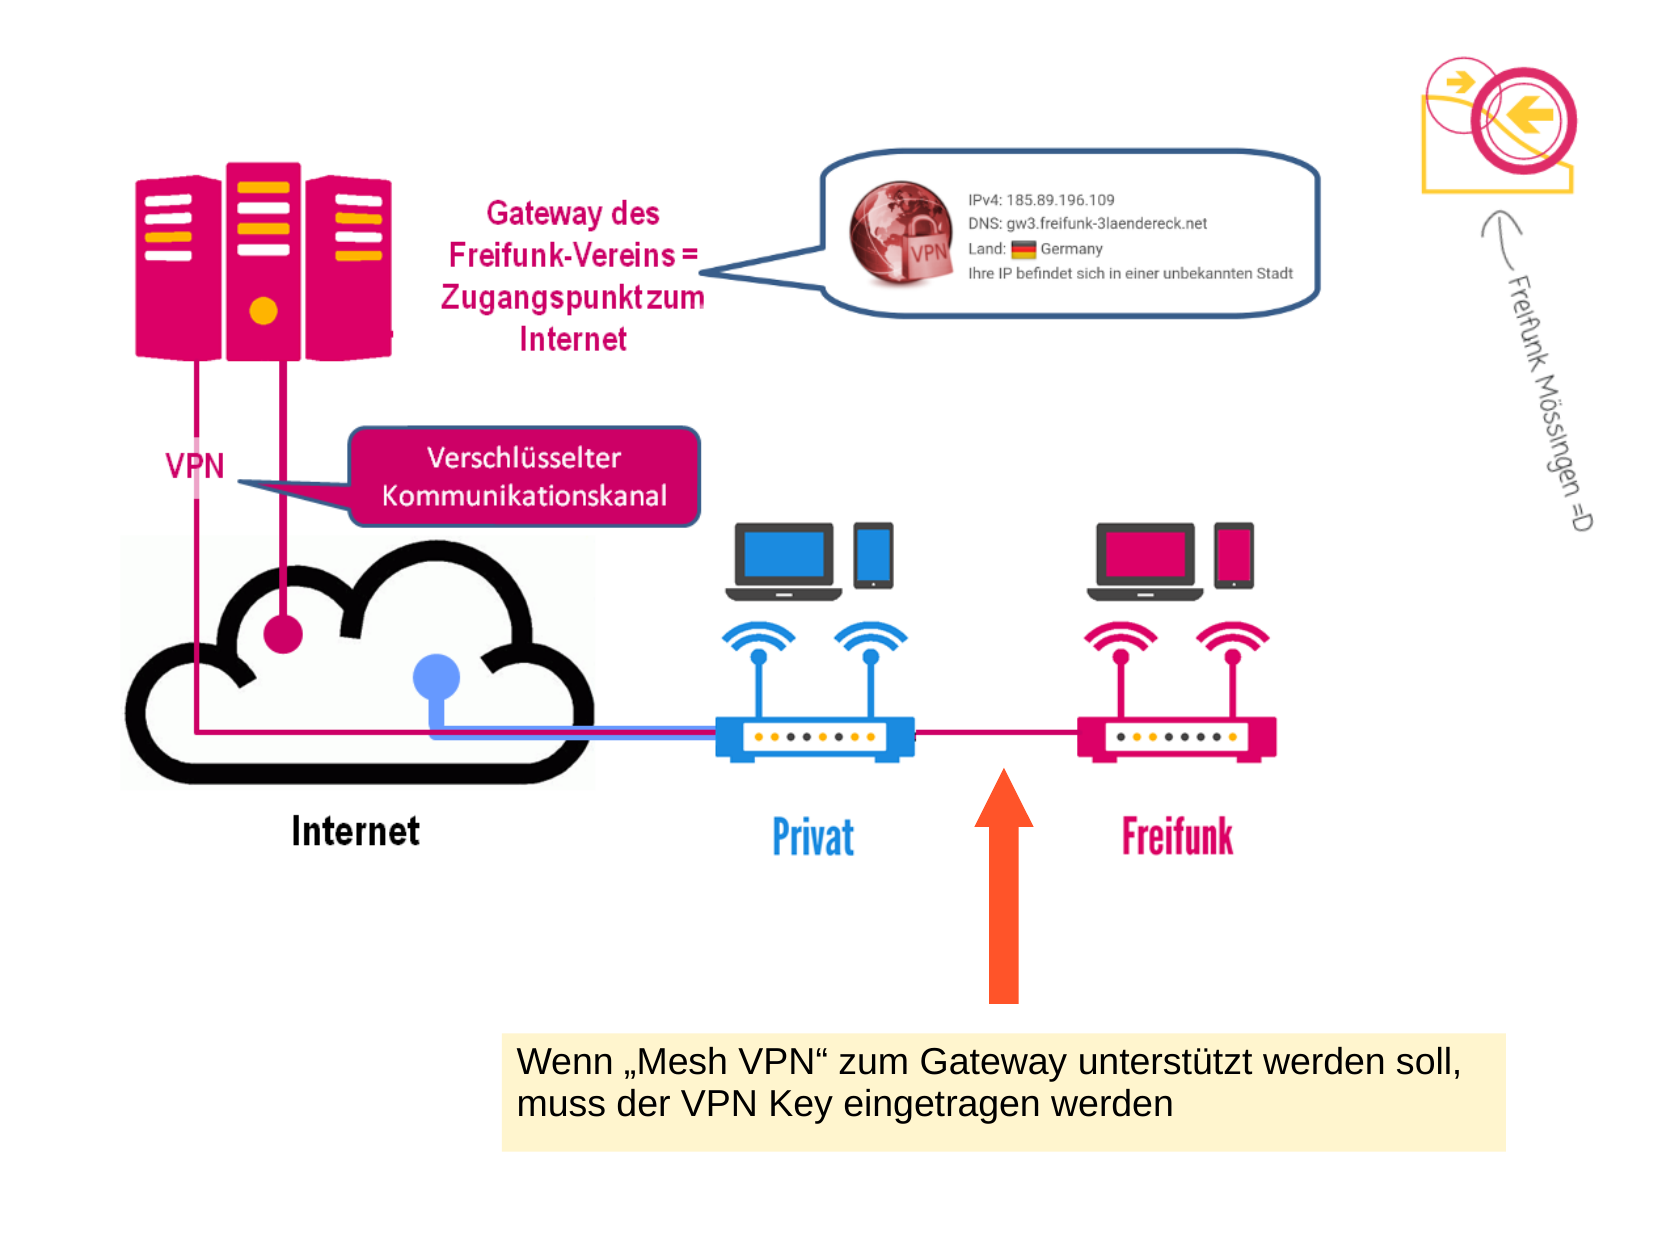

Wenn „Mesh VPN“ zum Gateway unterstützt werden soll, muss der VPN Key eingetragen werden